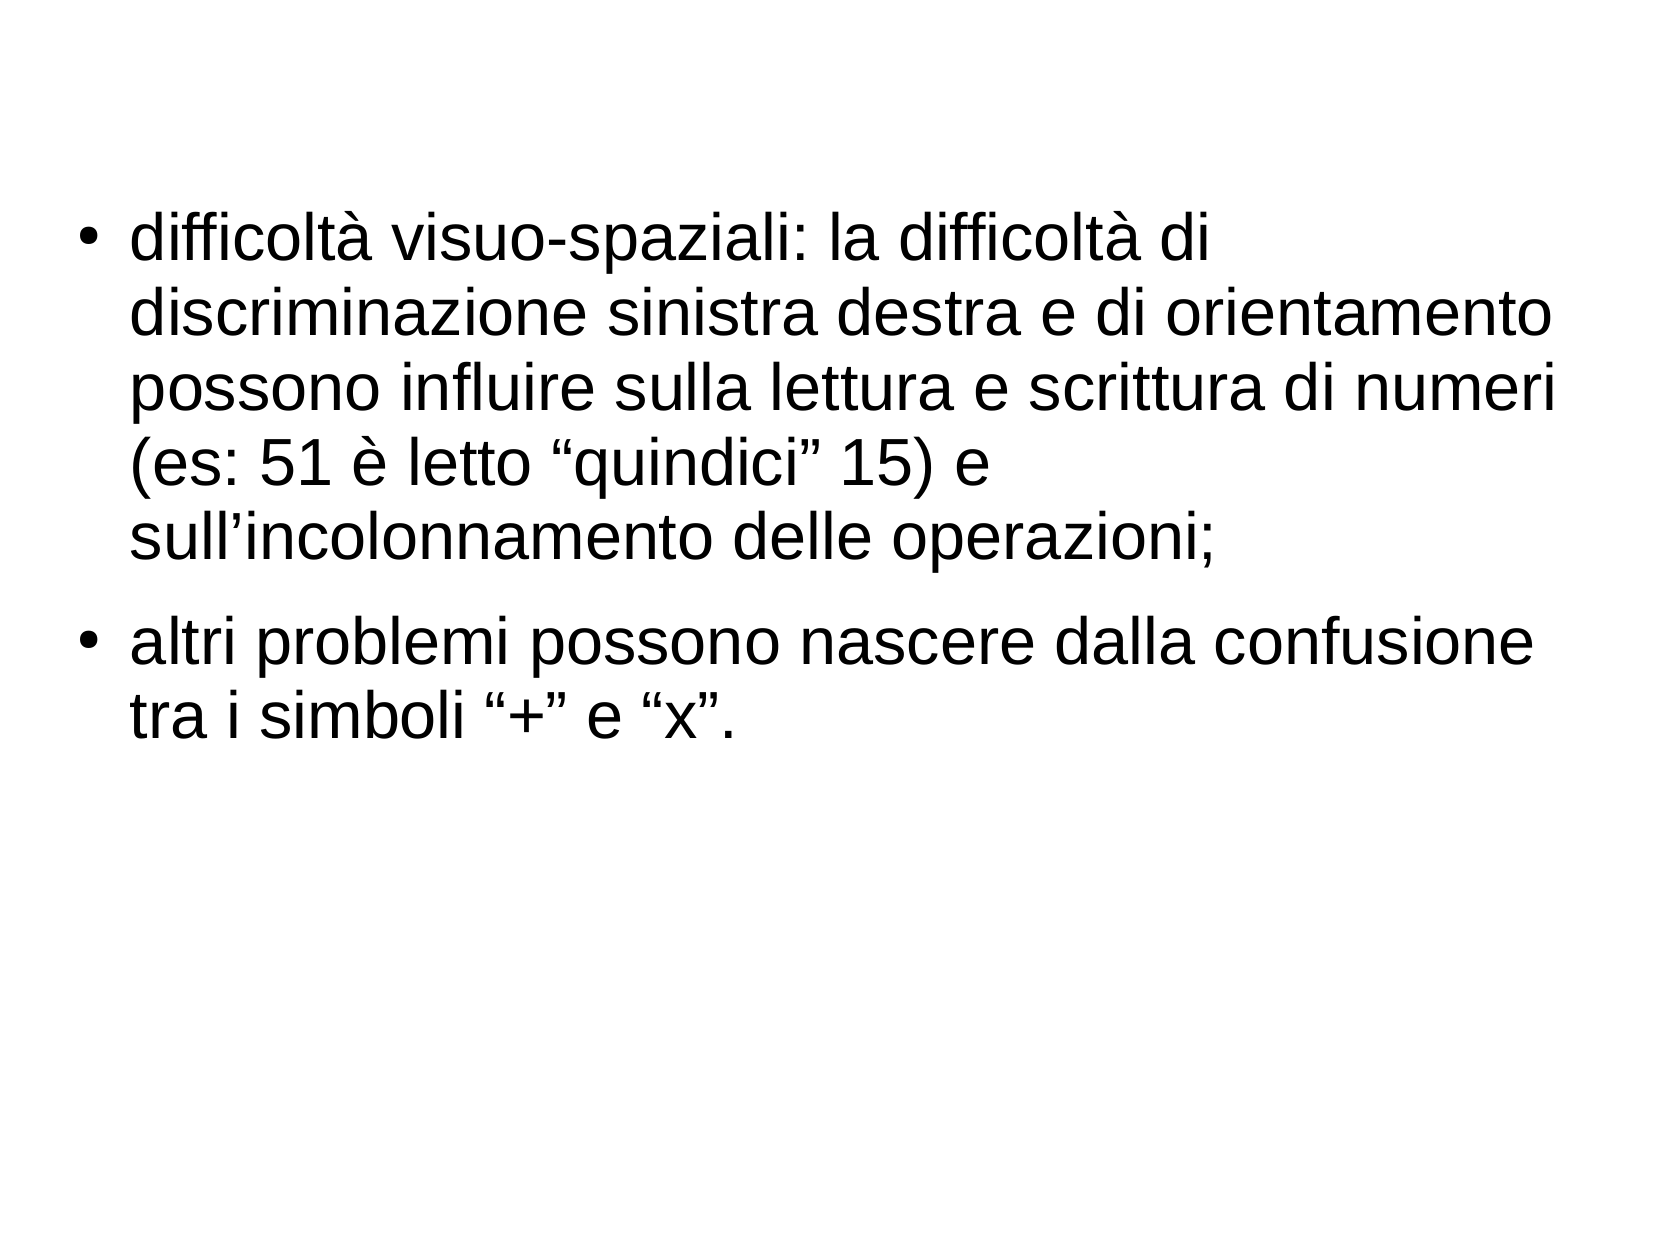

difficoltà visuo-spaziali: la difficoltà di discriminazione sinistra destra e di orientamento possono influire sulla lettura e scrittura di numeri (es: 51 è letto “quindici” 15) e sull’incolonnamento delle operazioni;
altri problemi possono nascere dalla confusione tra i simboli “+” e “x”.